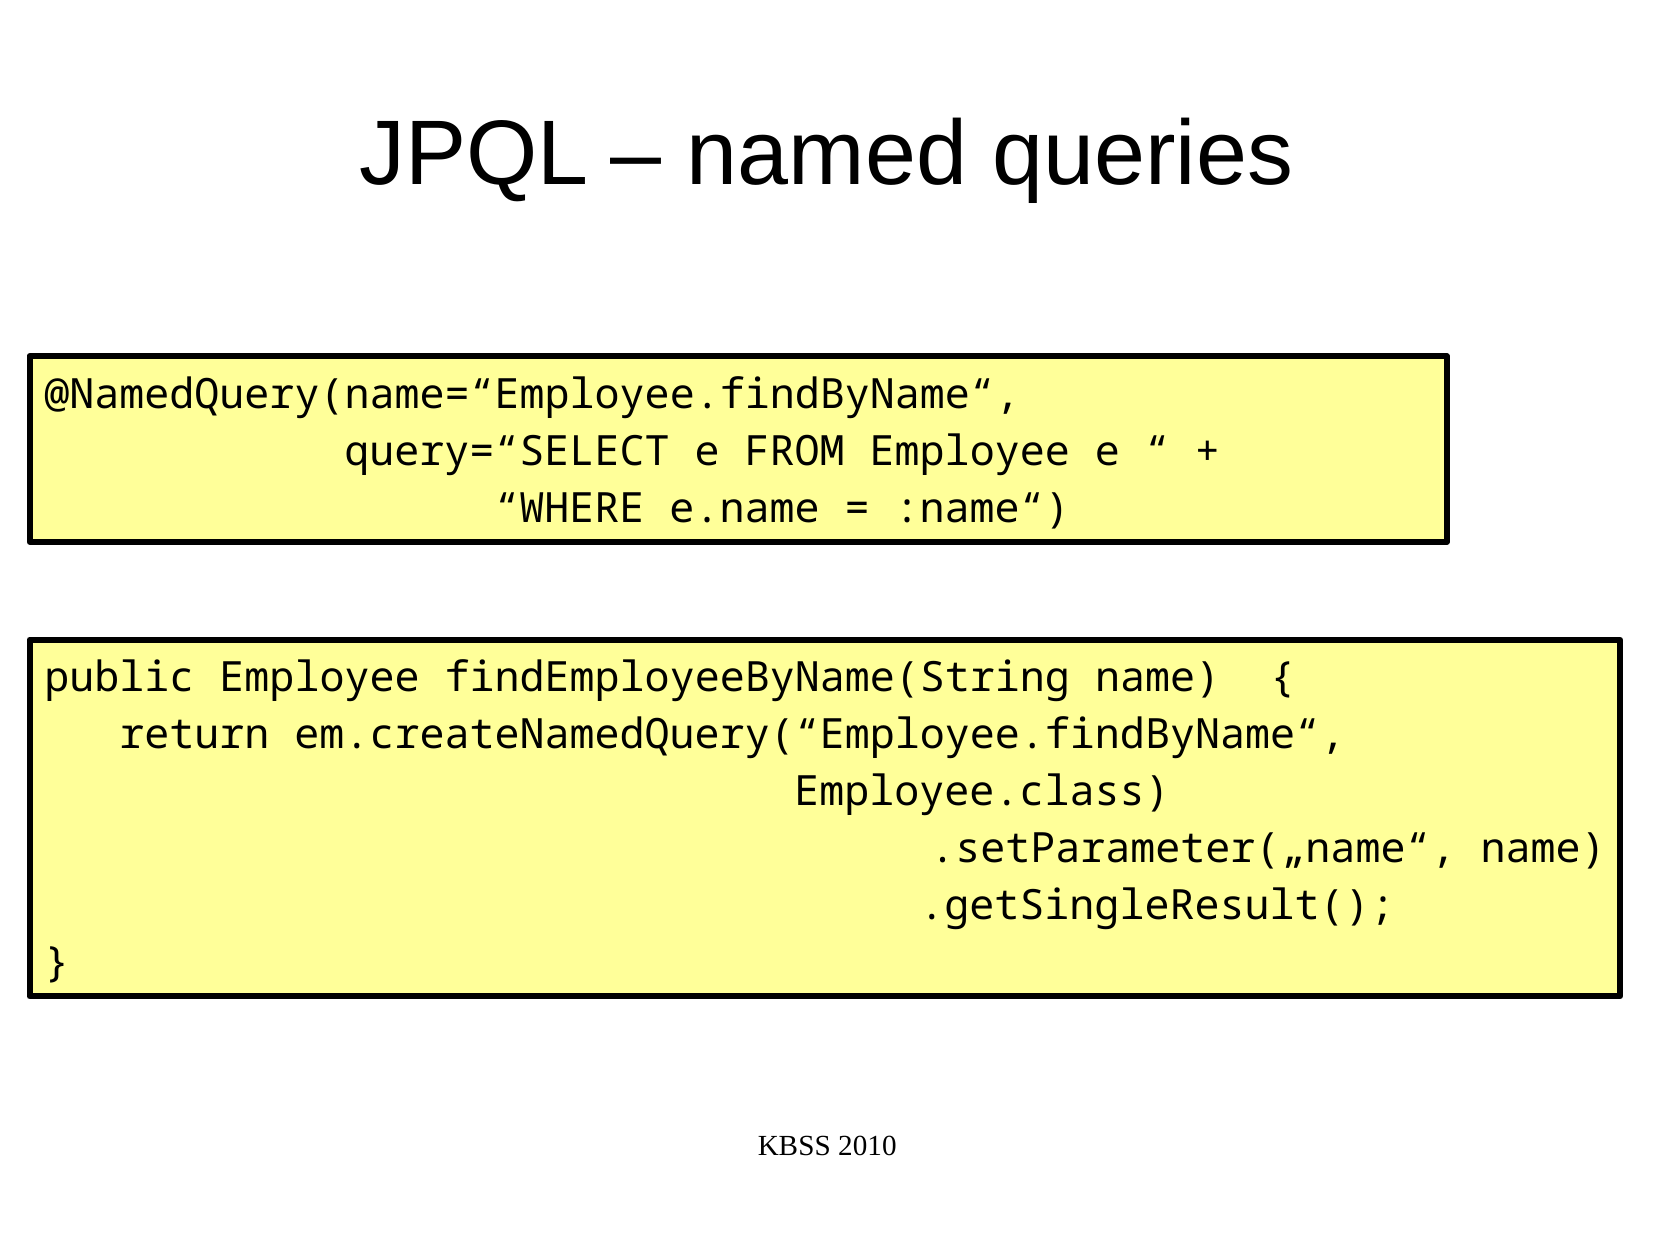

# JPQL – named queries
@NamedQuery(name=“Employee.findByName“,
 query=“SELECT e FROM Employee e “ +
 “WHERE e.name = :name“)
public Employee findEmployeeByName(String name) {
 return em.createNamedQuery(“Employee.findByName“,
 Employee.class)
												.setParameter(„name“, name)
 .getSingleResult();
}
KBSS 2010